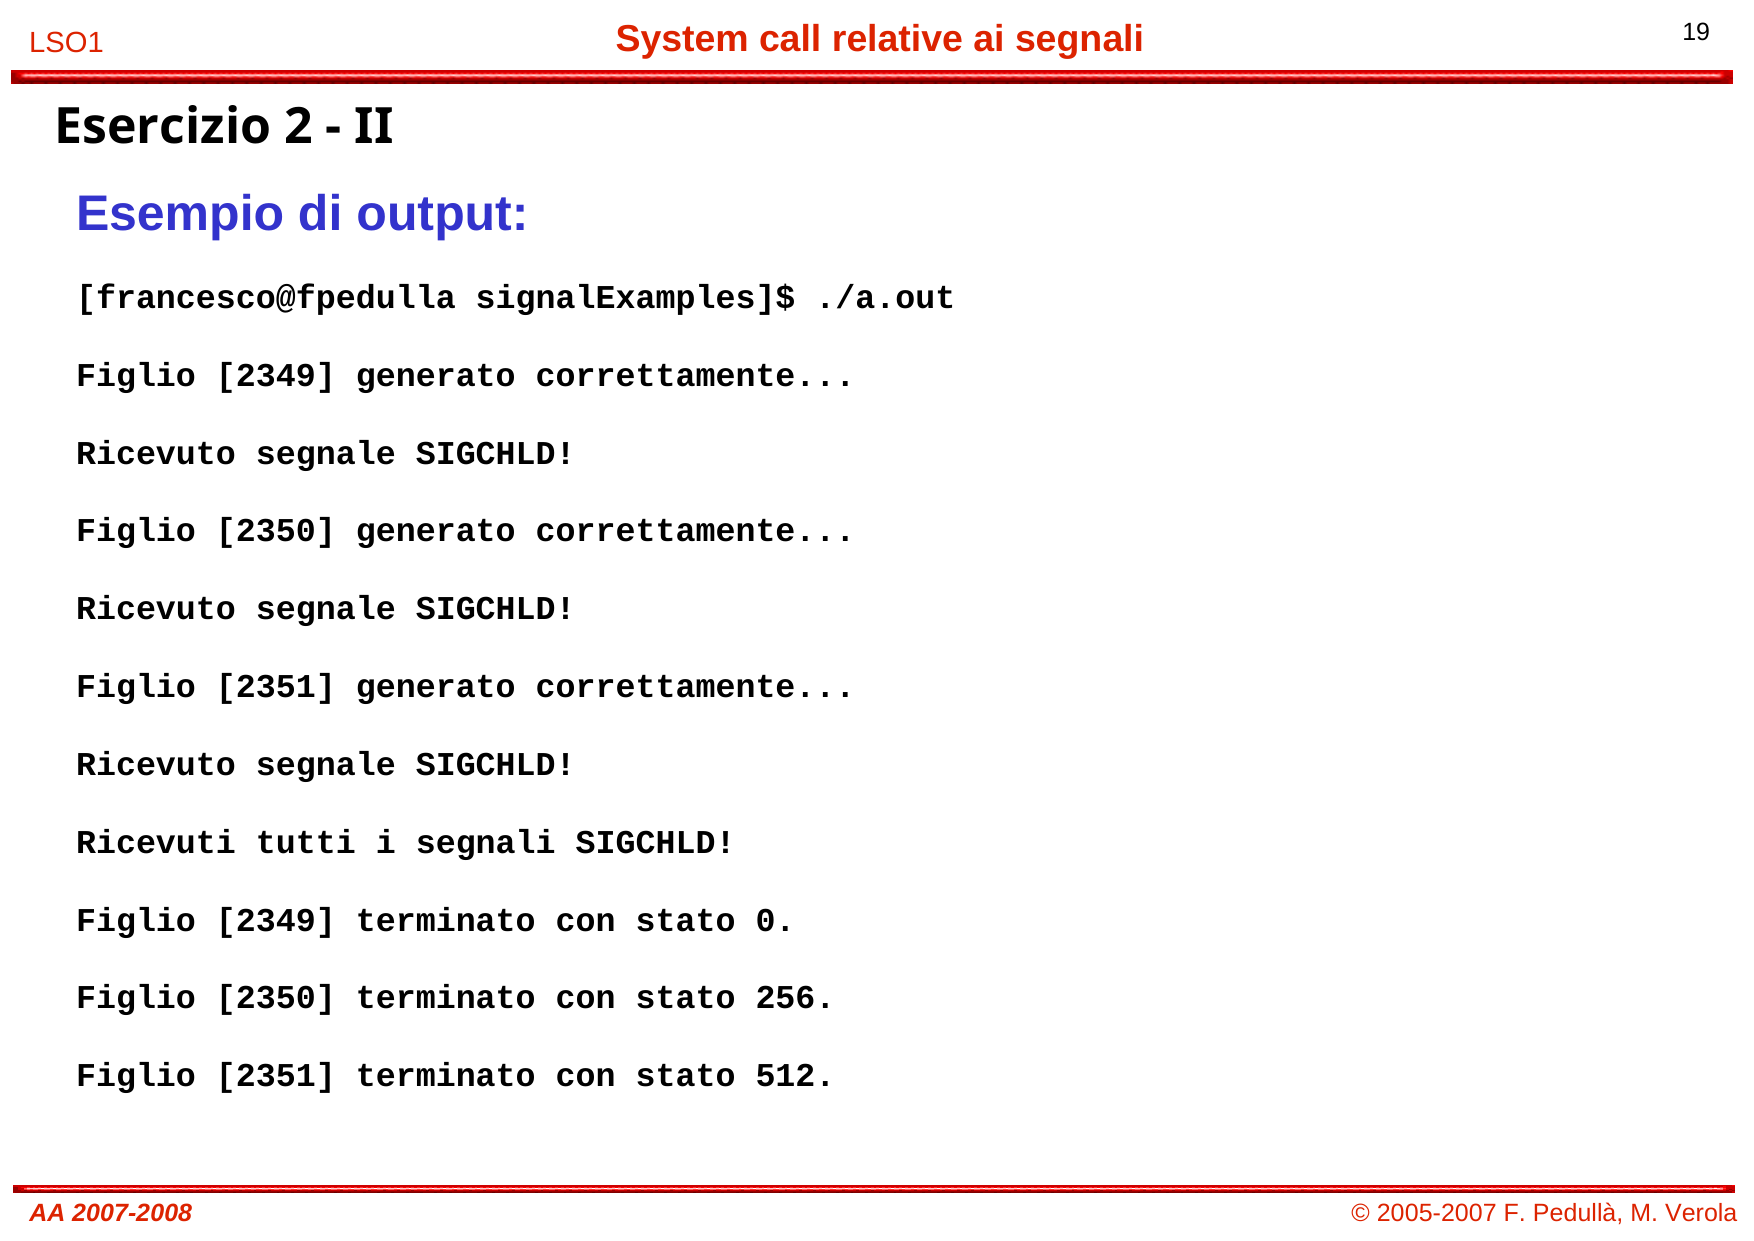

# Esercizio 2 - II
Esempio di output:
[francesco@fpedulla signalExamples]$ ./a.out
Figlio [2349] generato correttamente...
Ricevuto segnale SIGCHLD!
Figlio [2350] generato correttamente...
Ricevuto segnale SIGCHLD!
Figlio [2351] generato correttamente...
Ricevuto segnale SIGCHLD!
Ricevuti tutti i segnali SIGCHLD!
Figlio [2349] terminato con stato 0.
Figlio [2350] terminato con stato 256.
Figlio [2351] terminato con stato 512.